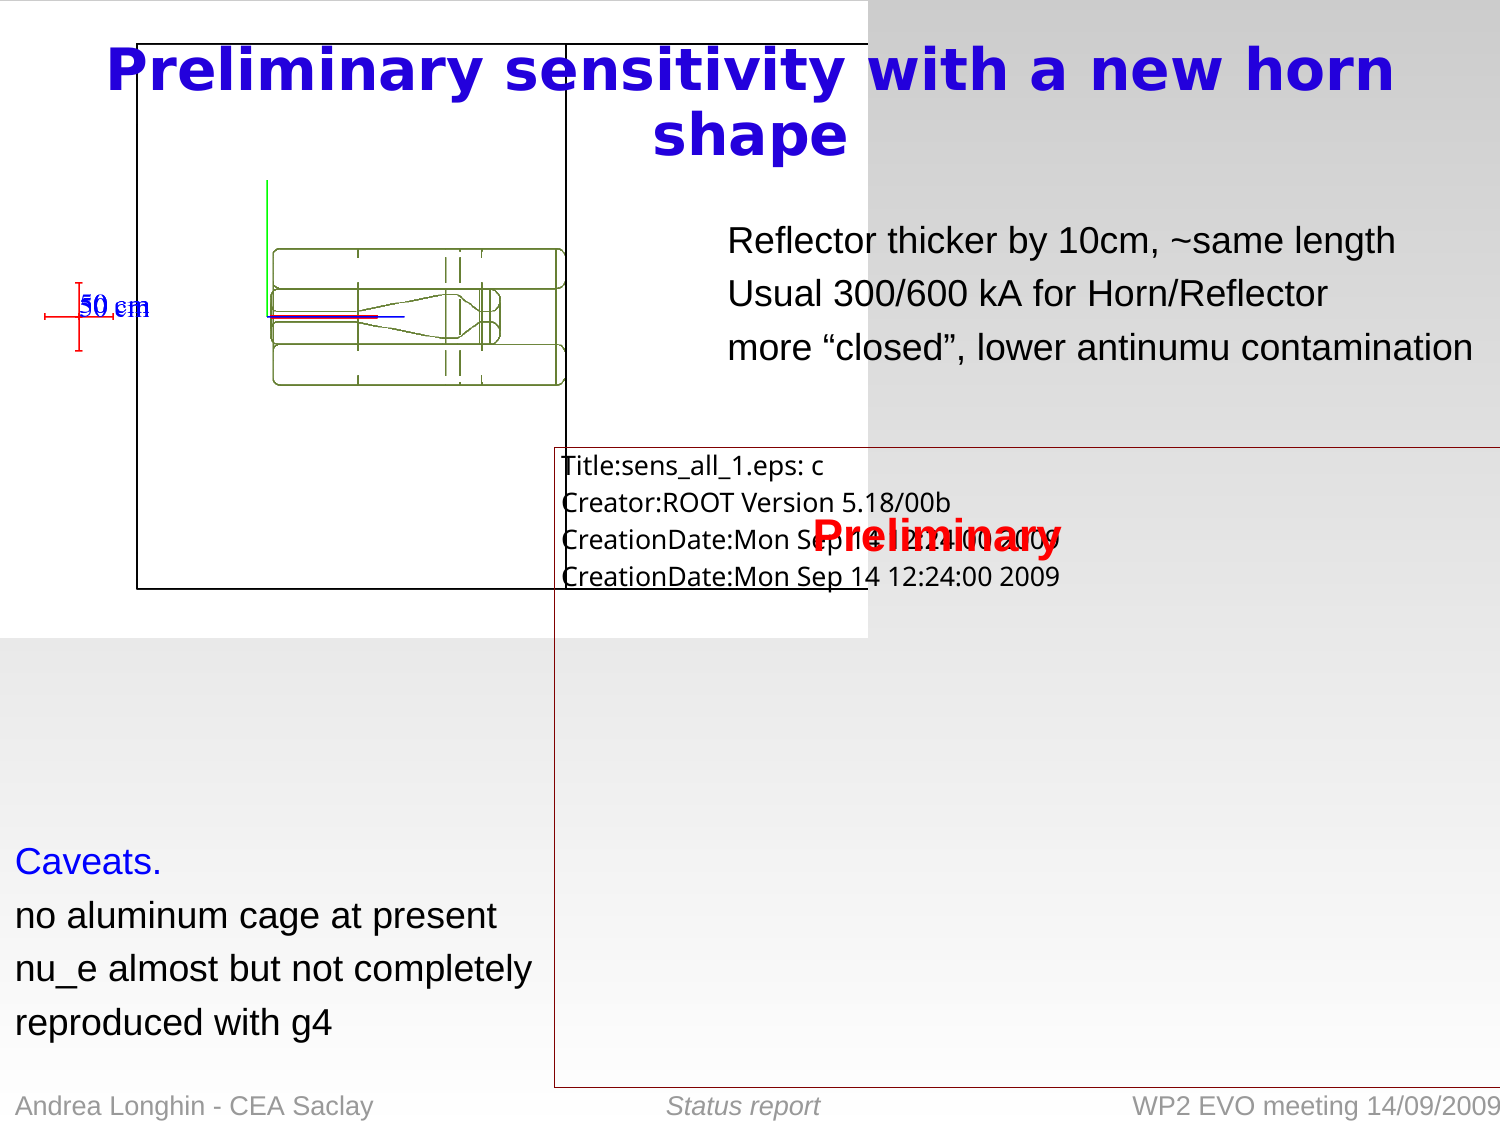

# Preliminary sensitivity with a new horn shape
Reflector thicker by 10cm, ~same length
Usual 300/600 kA for Horn/Reflector
more “closed”, lower antinumu contamination
Preliminary
Caveats.
no aluminum cage at present
nu_e almost but not completely reproduced with g4